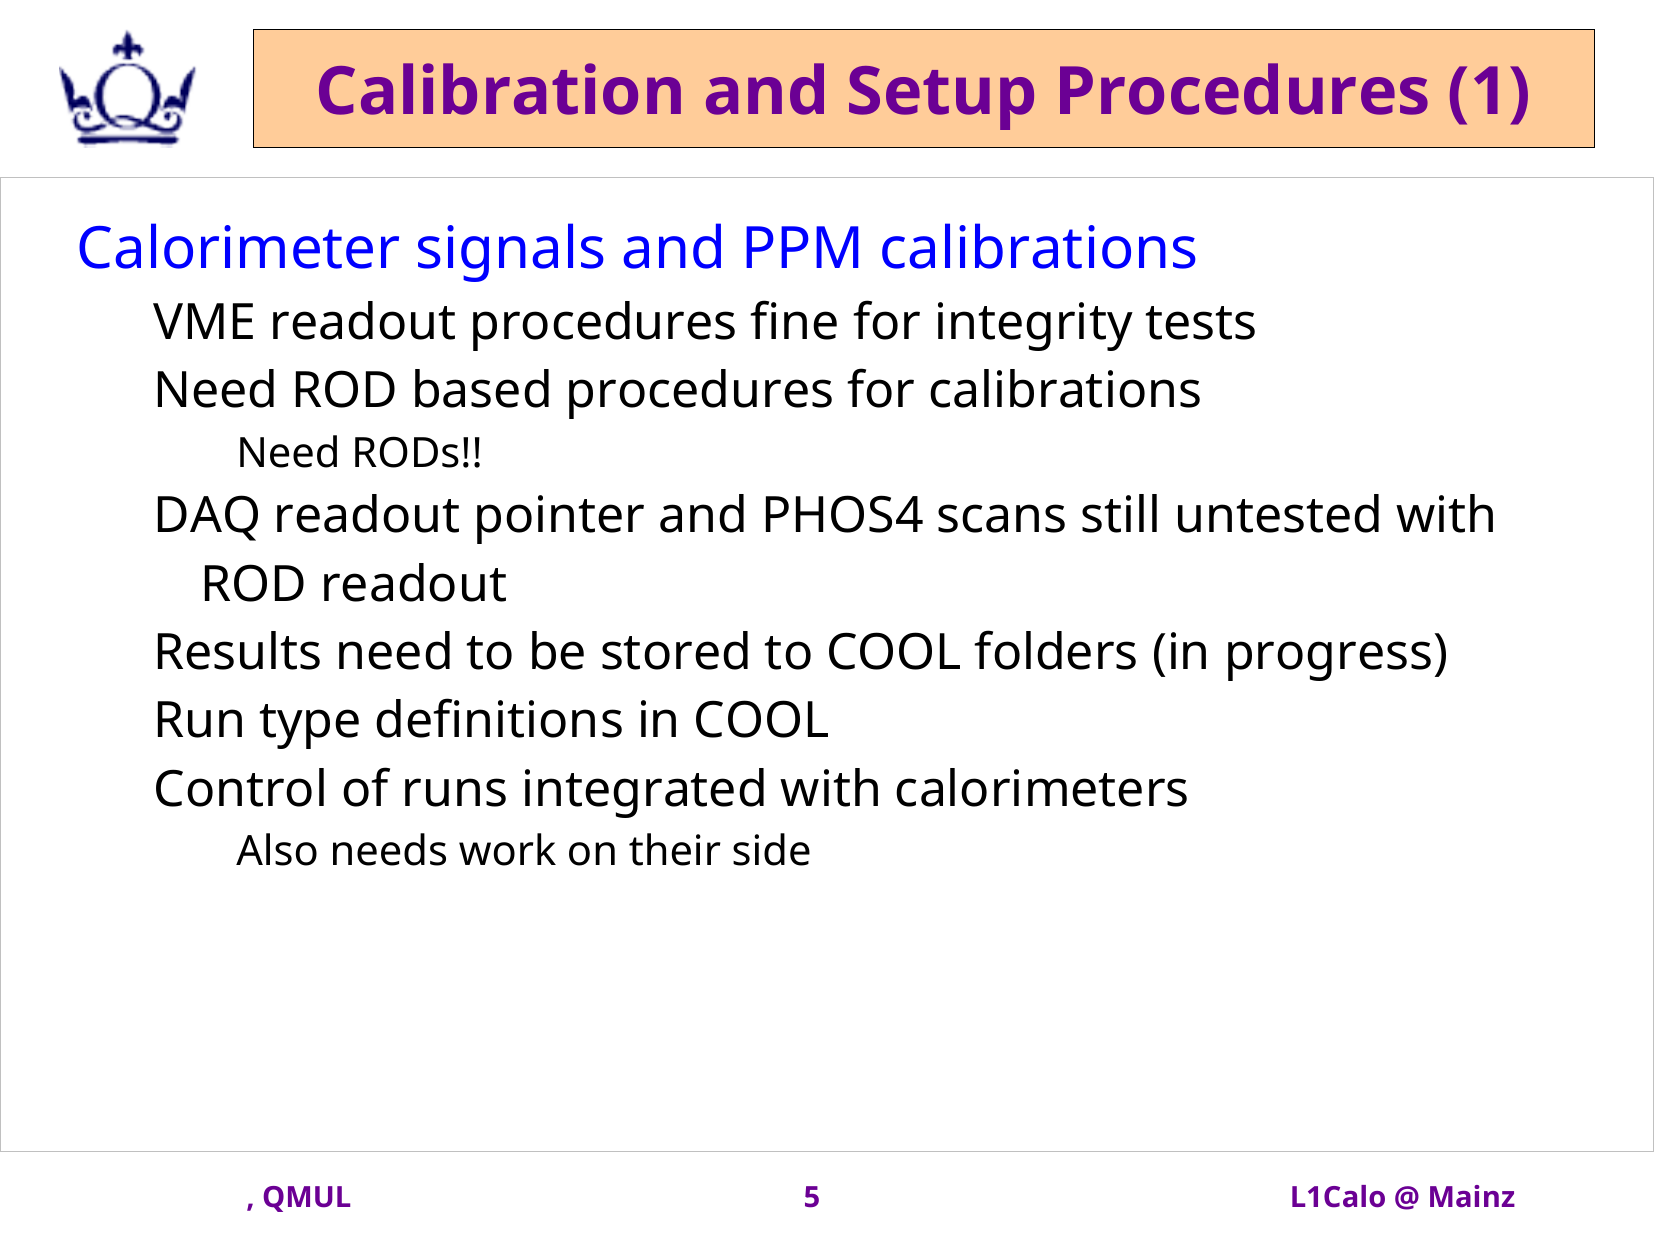

# Calibration and Setup Procedures (1)
Calorimeter signals and PPM calibrations
VME readout procedures fine for integrity tests
Need ROD based procedures for calibrations
Need RODs!!
DAQ readout pointer and PHOS4 scans still untested with ROD readout
Results need to be stored to COOL folders (in progress)
Run type definitions in COOL
Control of runs integrated with calorimeters
Also needs work on their side